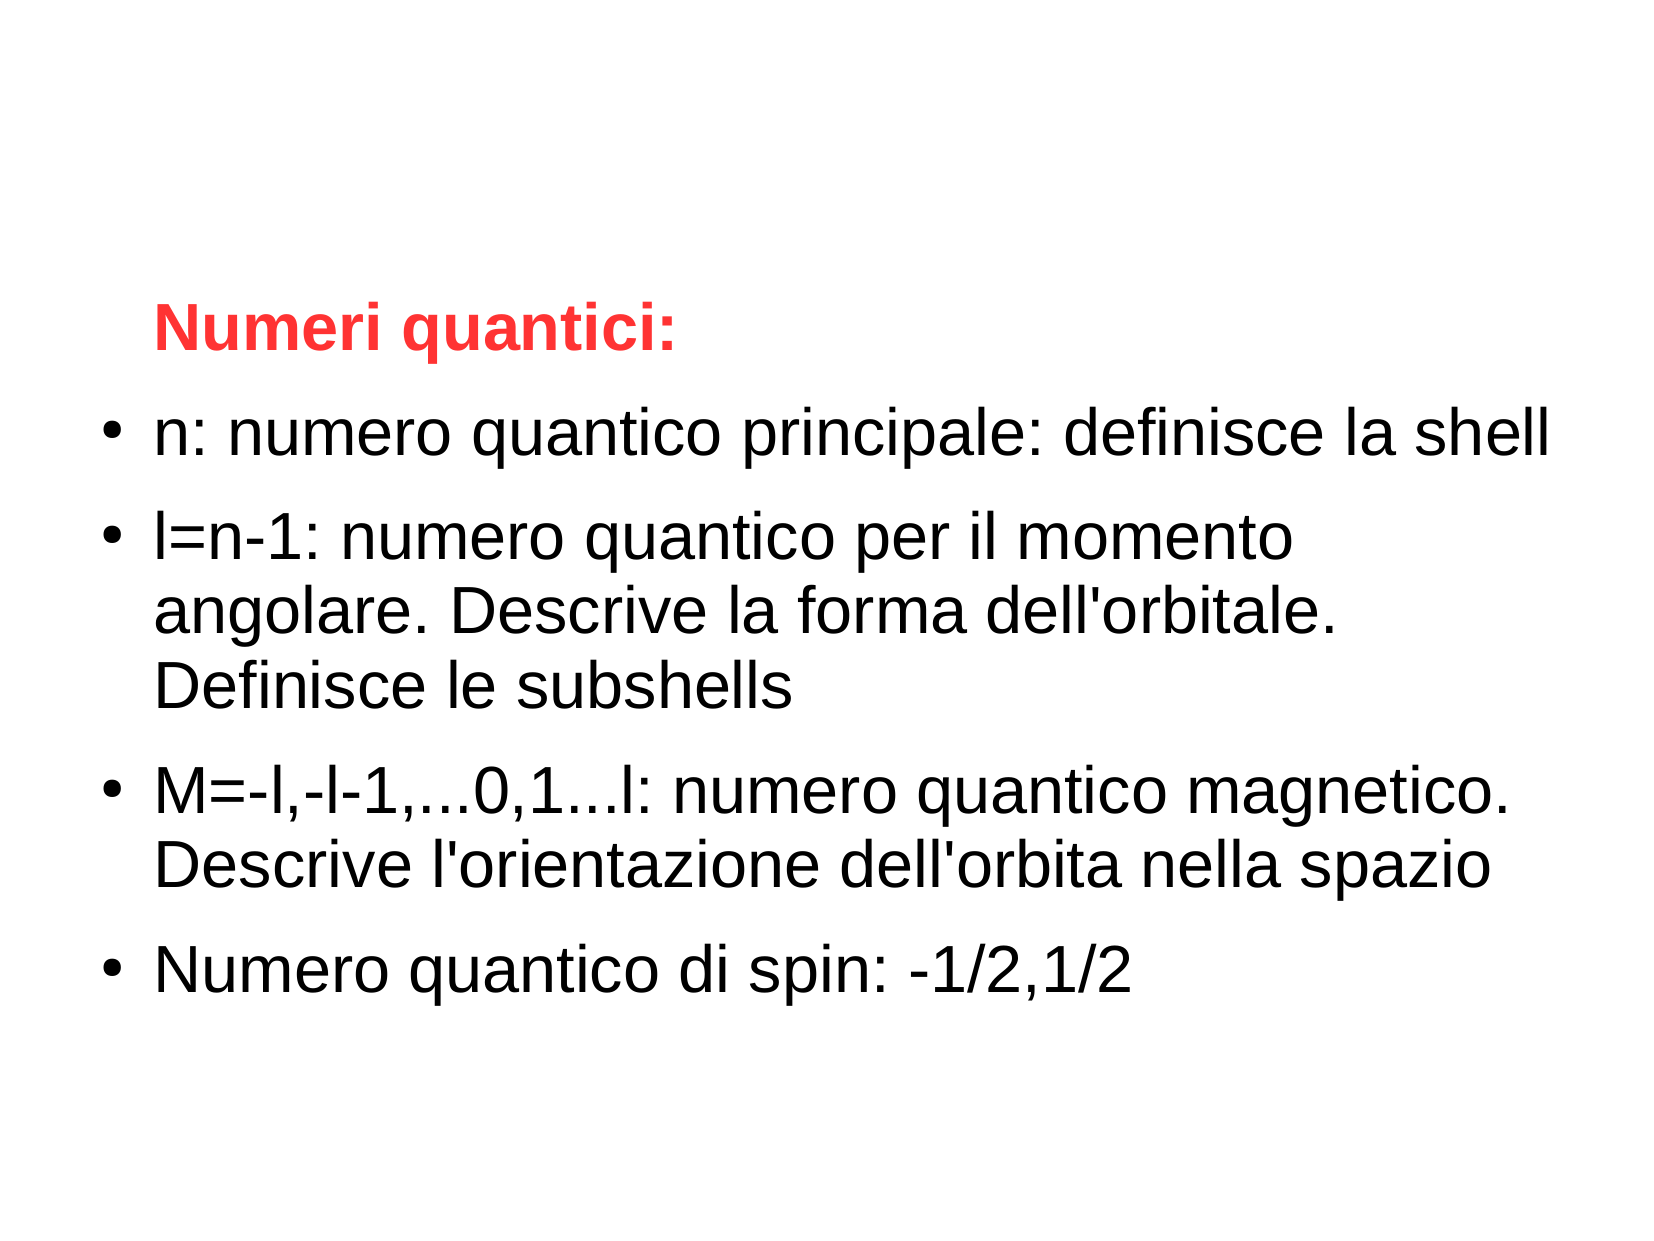

# Numeri quantici:
n: numero quantico principale: definisce la shell
l=n-1: numero quantico per il momento angolare. Descrive la forma dell'orbitale. Definisce le subshells
M=-l,-l-1,...0,1...l: numero quantico magnetico. Descrive l'orientazione dell'orbita nella spazio
Numero quantico di spin: -1/2,1/2